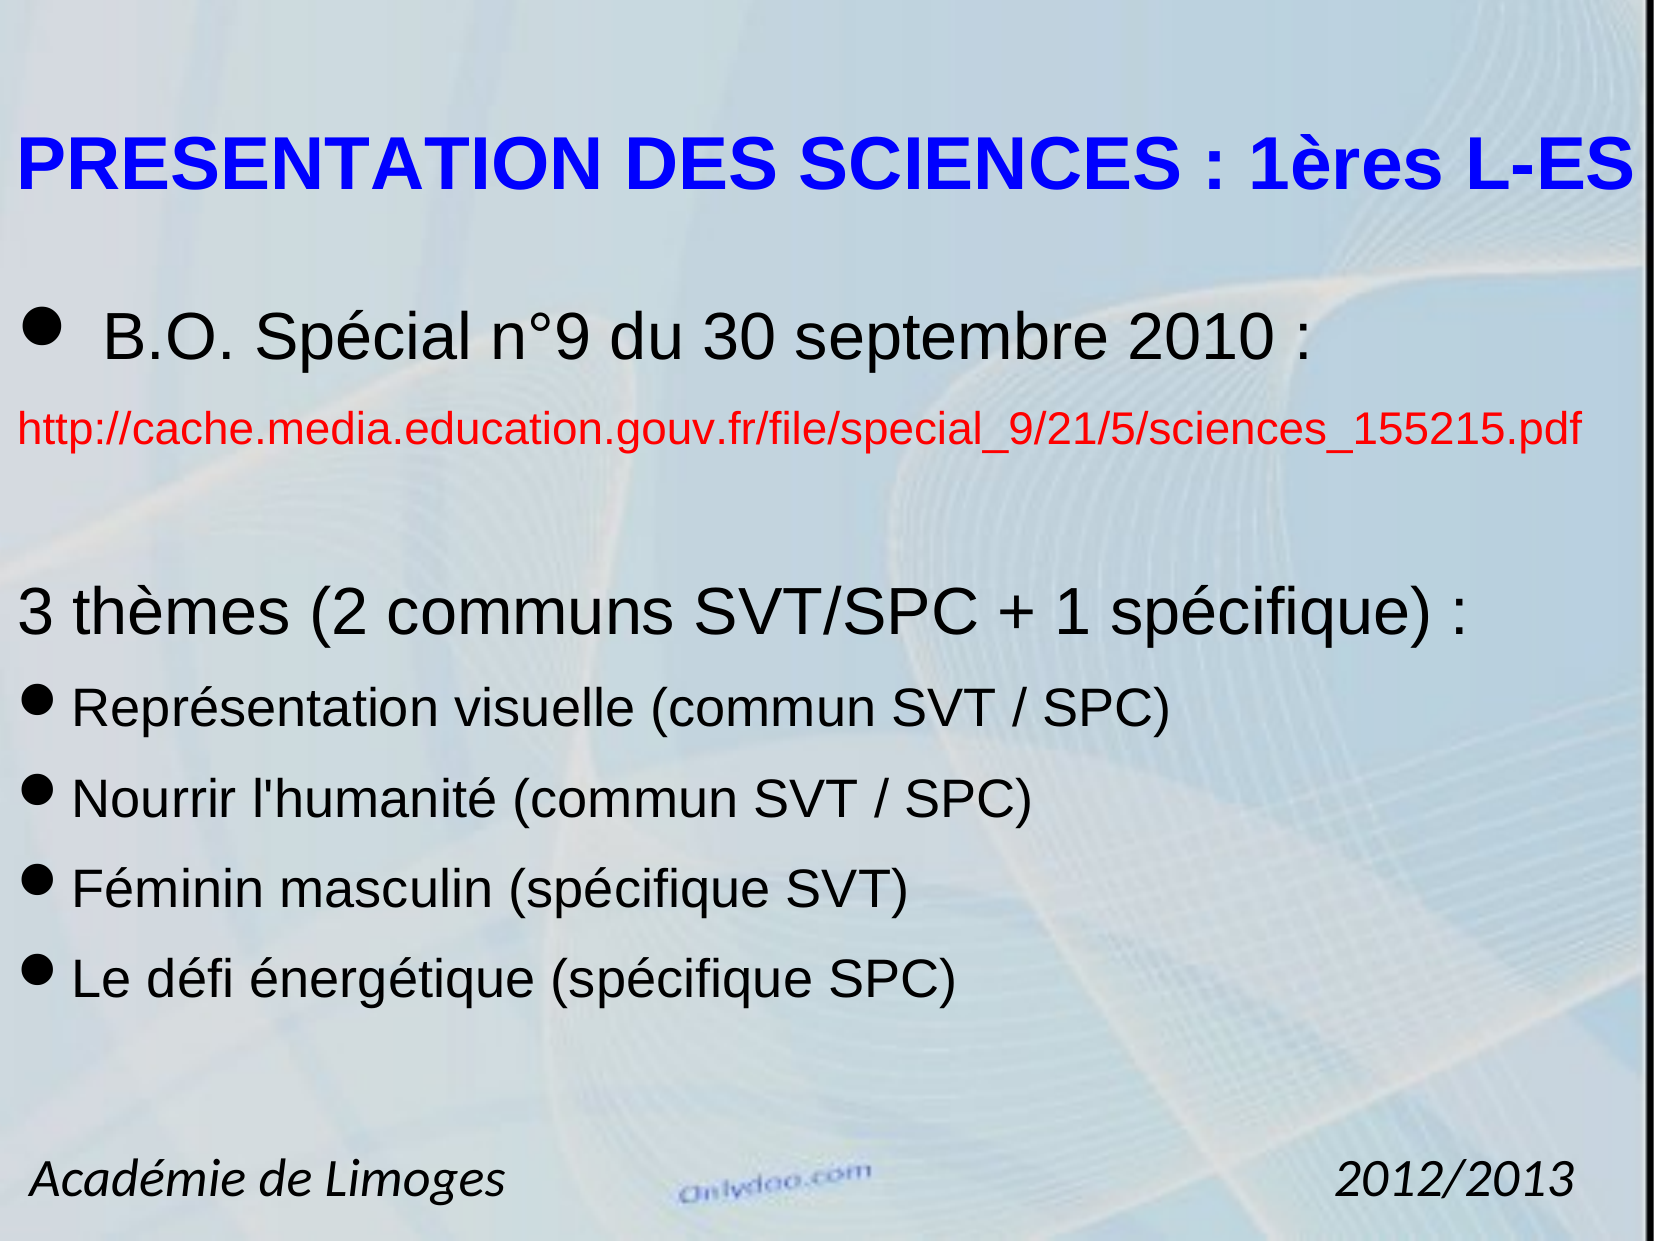

PRESENTATION DES SCIENCES : 1ères L-ES
 B.O. Spécial n°9 du 30 septembre 2010 :
http://cache.media.education.gouv.fr/file/special_9/21/5/sciences_155215.pdf
3 thèmes (2 communs SVT/SPC + 1 spécifique) :
Représentation visuelle (commun SVT / SPC)
Nourrir l'humanité (commun SVT / SPC)
Féminin masculin (spécifique SVT)
Le défi énergétique (spécifique SPC)
Académie de Limoges							2012/2013